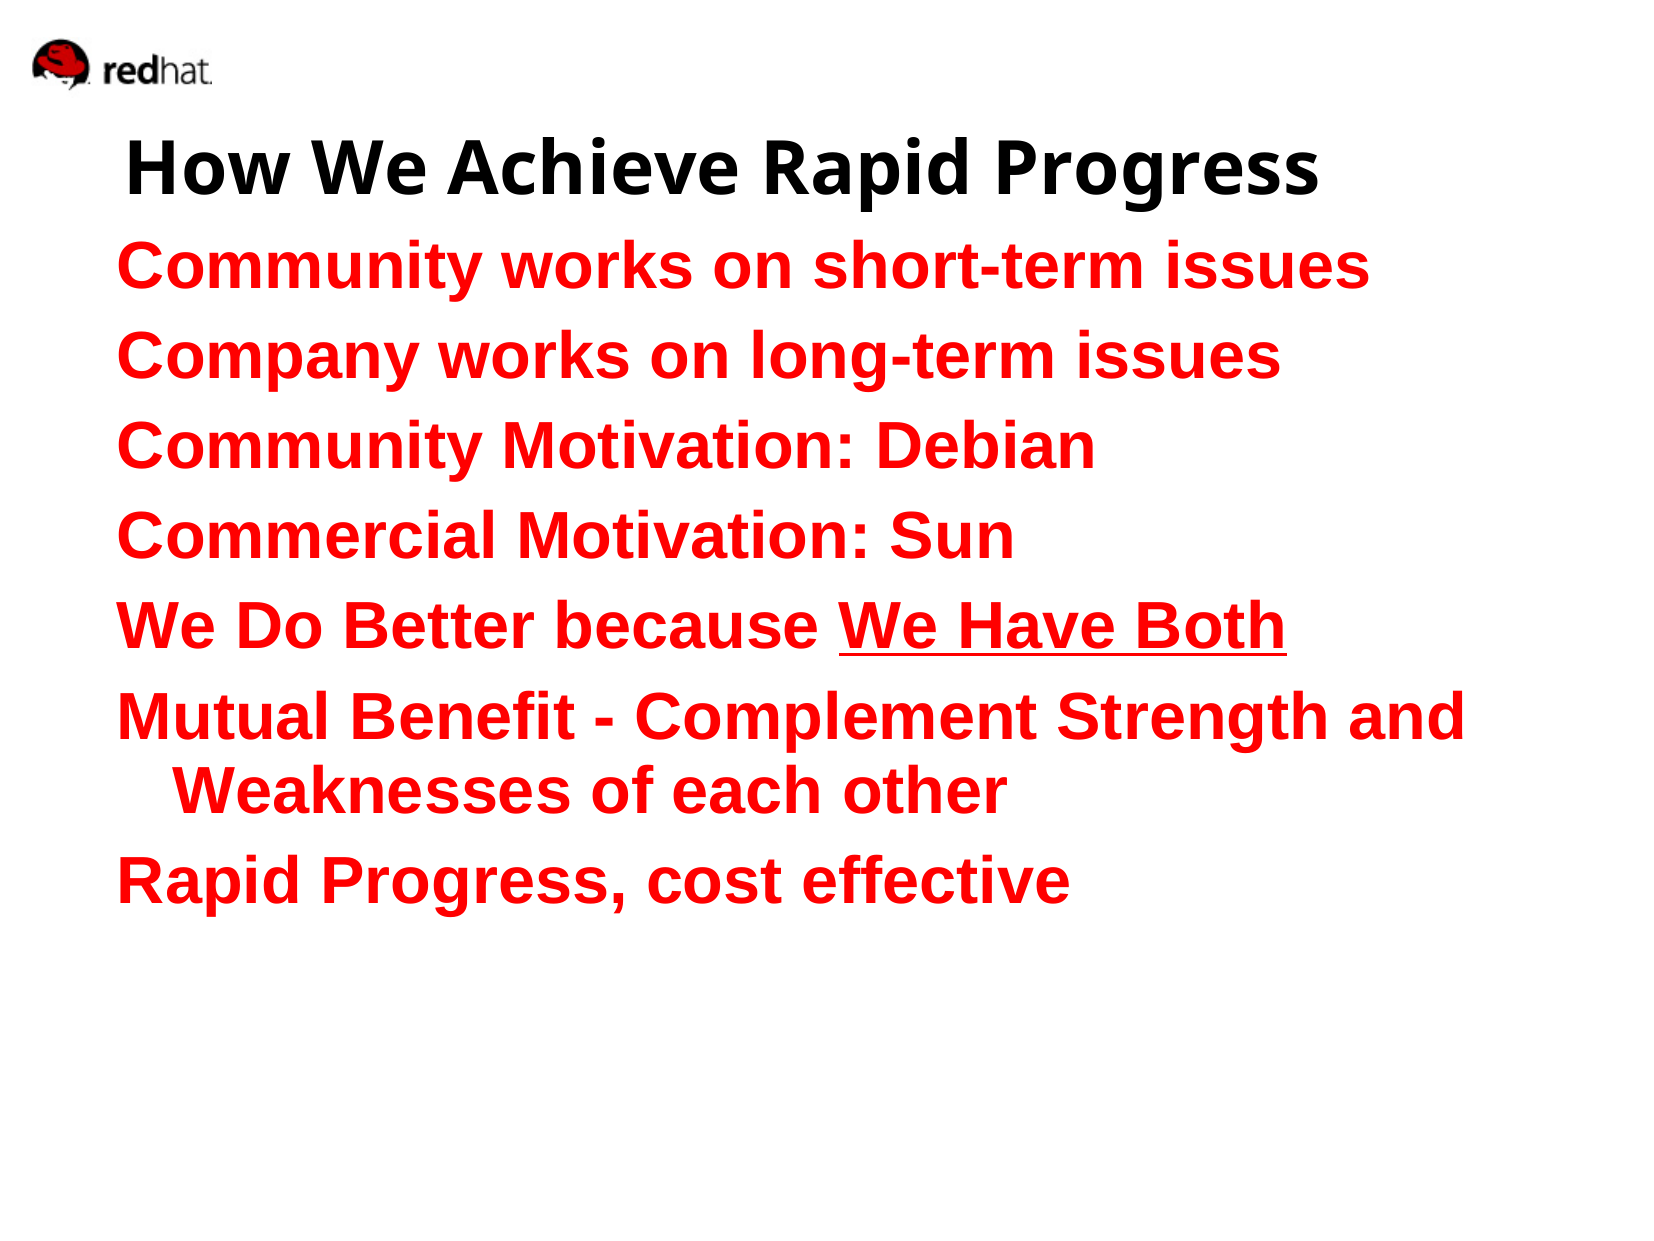

# How We Achieve Rapid Progress
Community works on short-term issues
Company works on long-term issues
Community Motivation: Debian
Commercial Motivation: Sun
We Do Better because We Have Both
Mutual Benefit - Complement Strength and Weaknesses of each other
Rapid Progress, cost effective